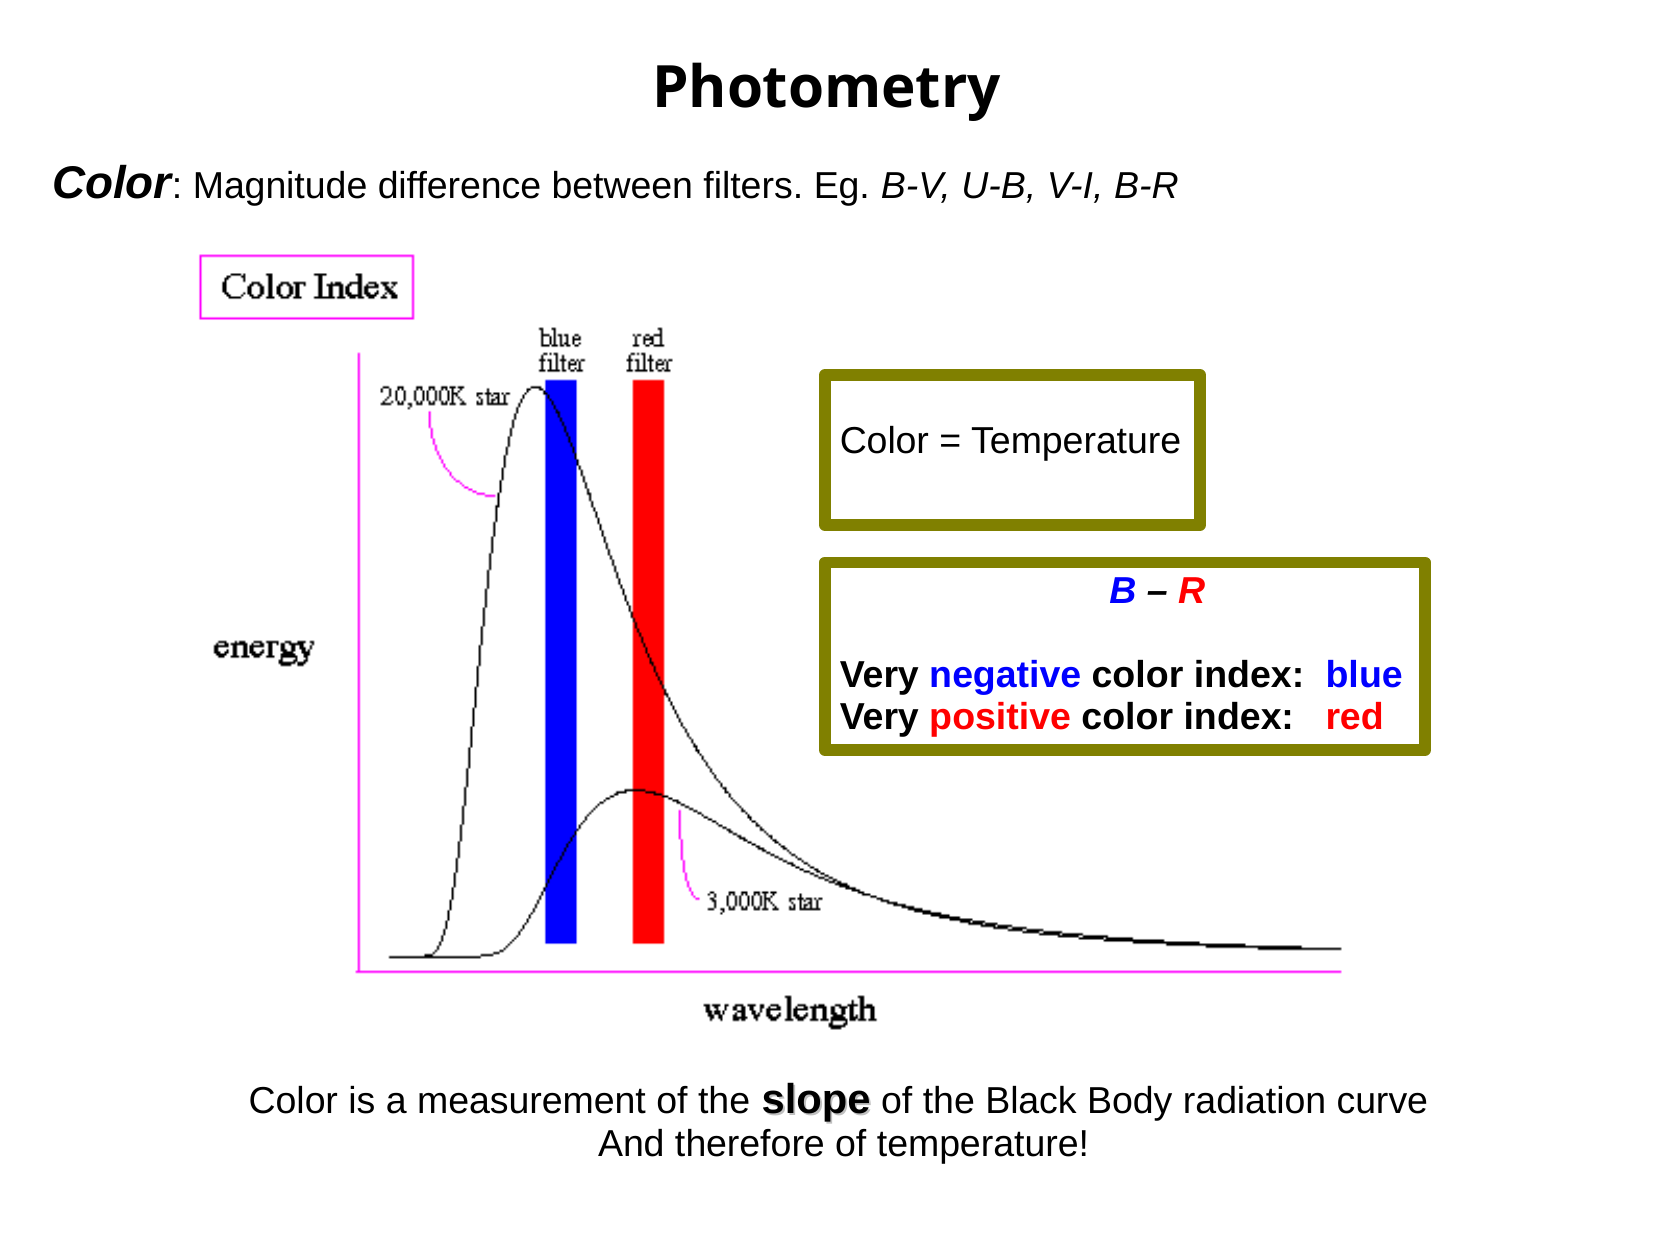

Photometry
Color: Magnitude difference between filters. Eg. B-V, U-B, V-I, B-R
Color = Temperature
B – R
Very negative color index: blue
Very positive color index: red
Color is a measurement of the slope of the Black Body radiation curve
And therefore of temperature!